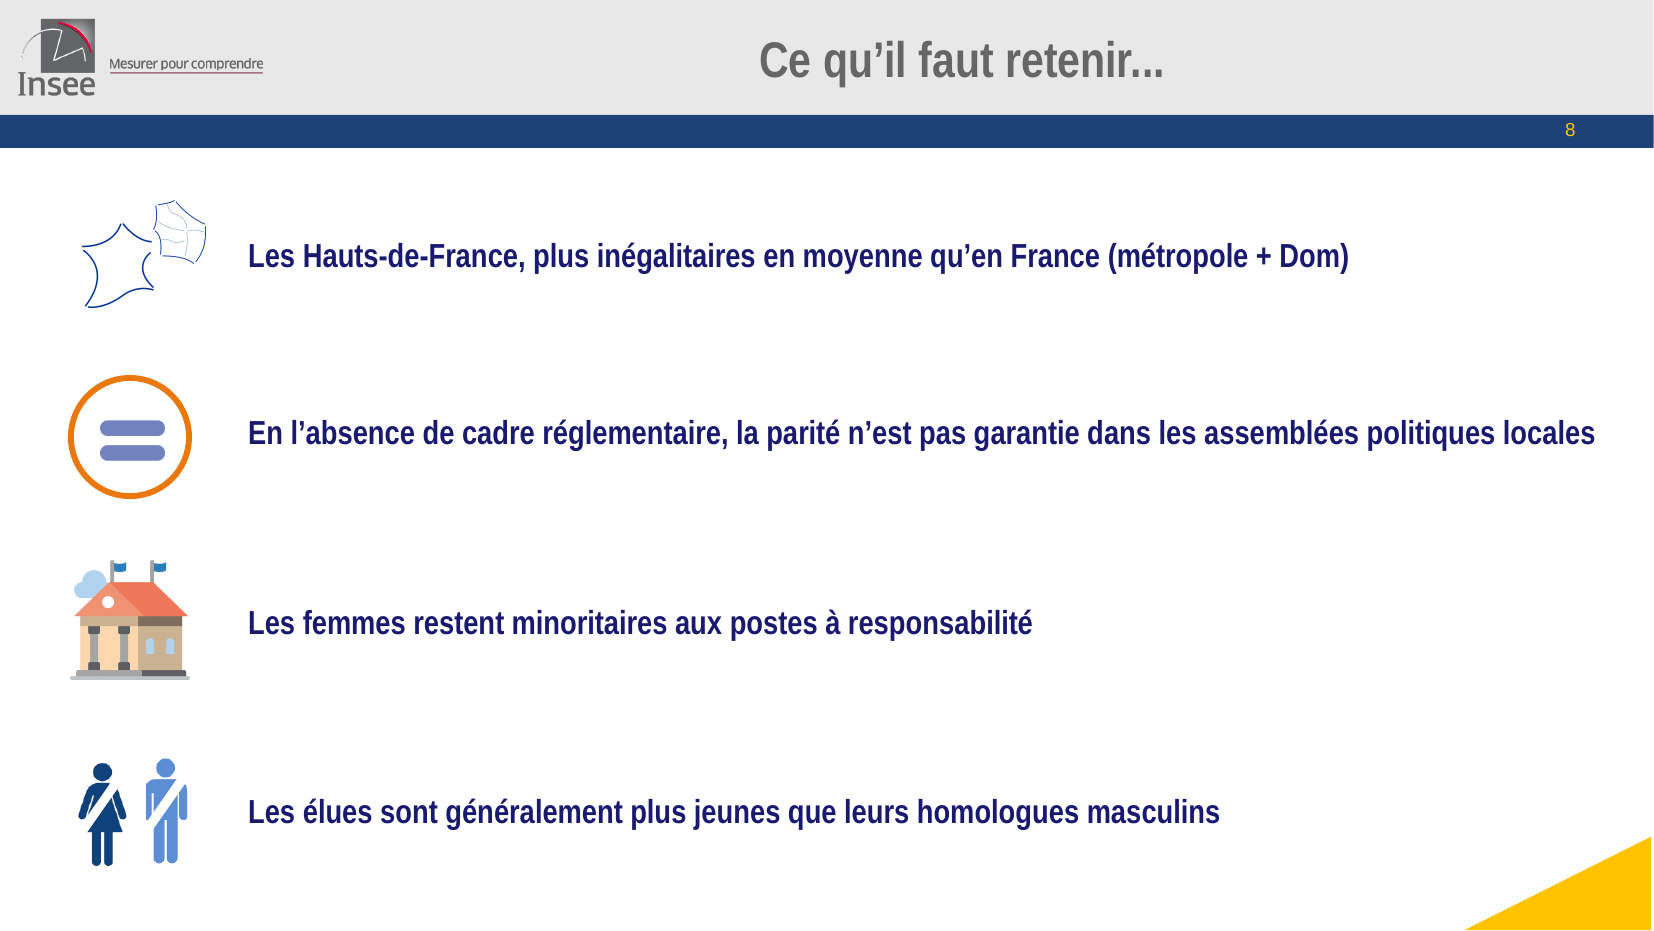

# Ce qu’il faut retenir...
8
Les Hauts-de-France, plus inégalitaires en moyenne qu’en France (métropole + Dom)
En l’absence de cadre réglementaire, la parité n’est pas garantie dans les assemblées politiques locales
Les femmes restent minoritaires aux postes à responsabilité
Les élues sont généralement plus jeunes que leurs homologues masculins